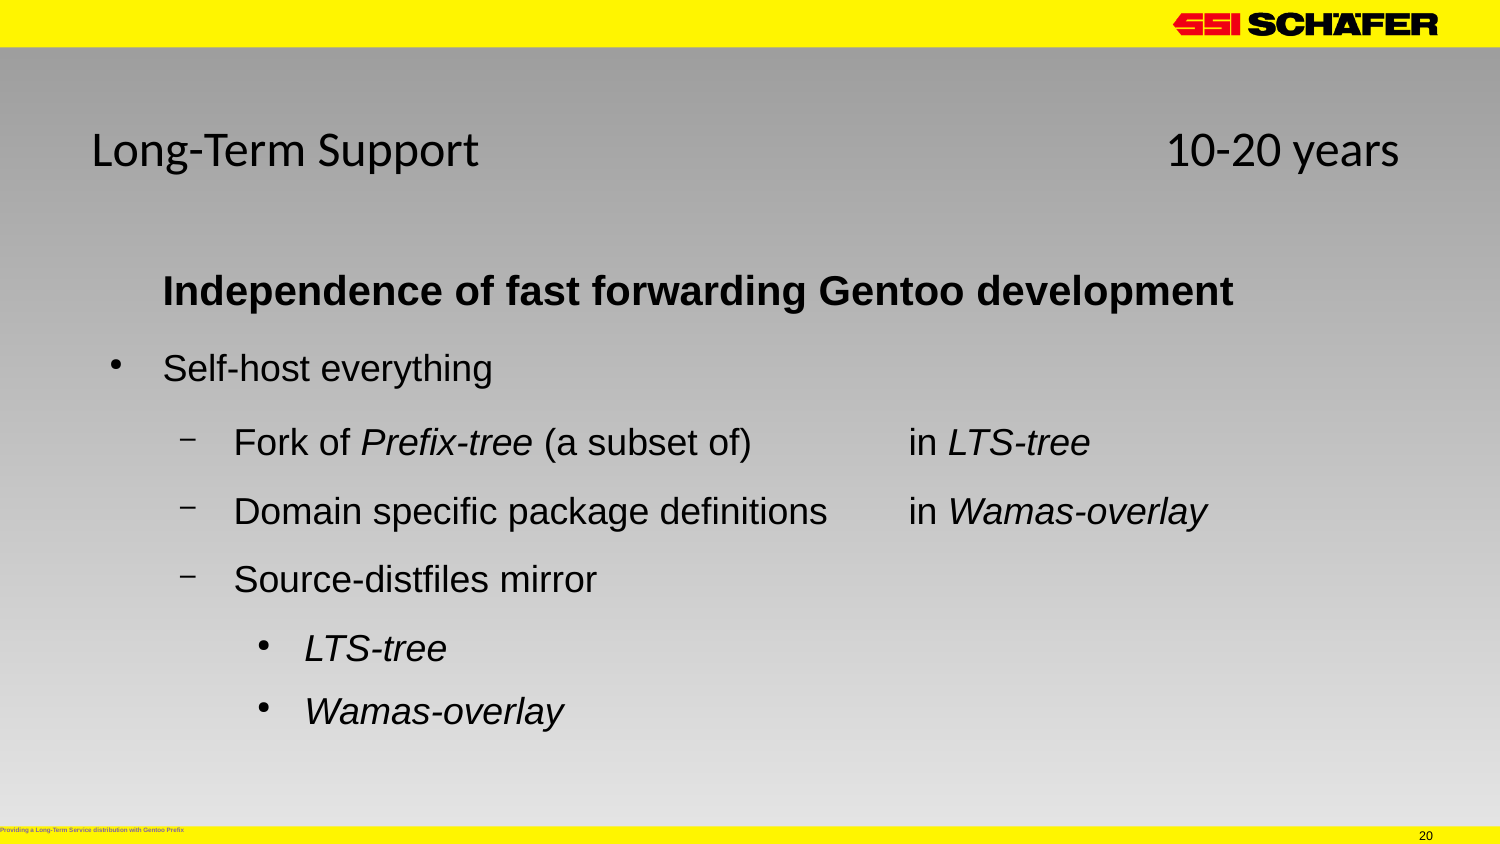

# Long-Term Support
10-20 years
Independence of fast forwarding Gentoo development
Self-host everything
Fork of Prefix-tree (a subset of)			in LTS-tree
Domain specific package definitions		in Wamas-overlay
Source-distfiles mirror
LTS-tree
Wamas-overlay
© 2015 SSI Schäfer